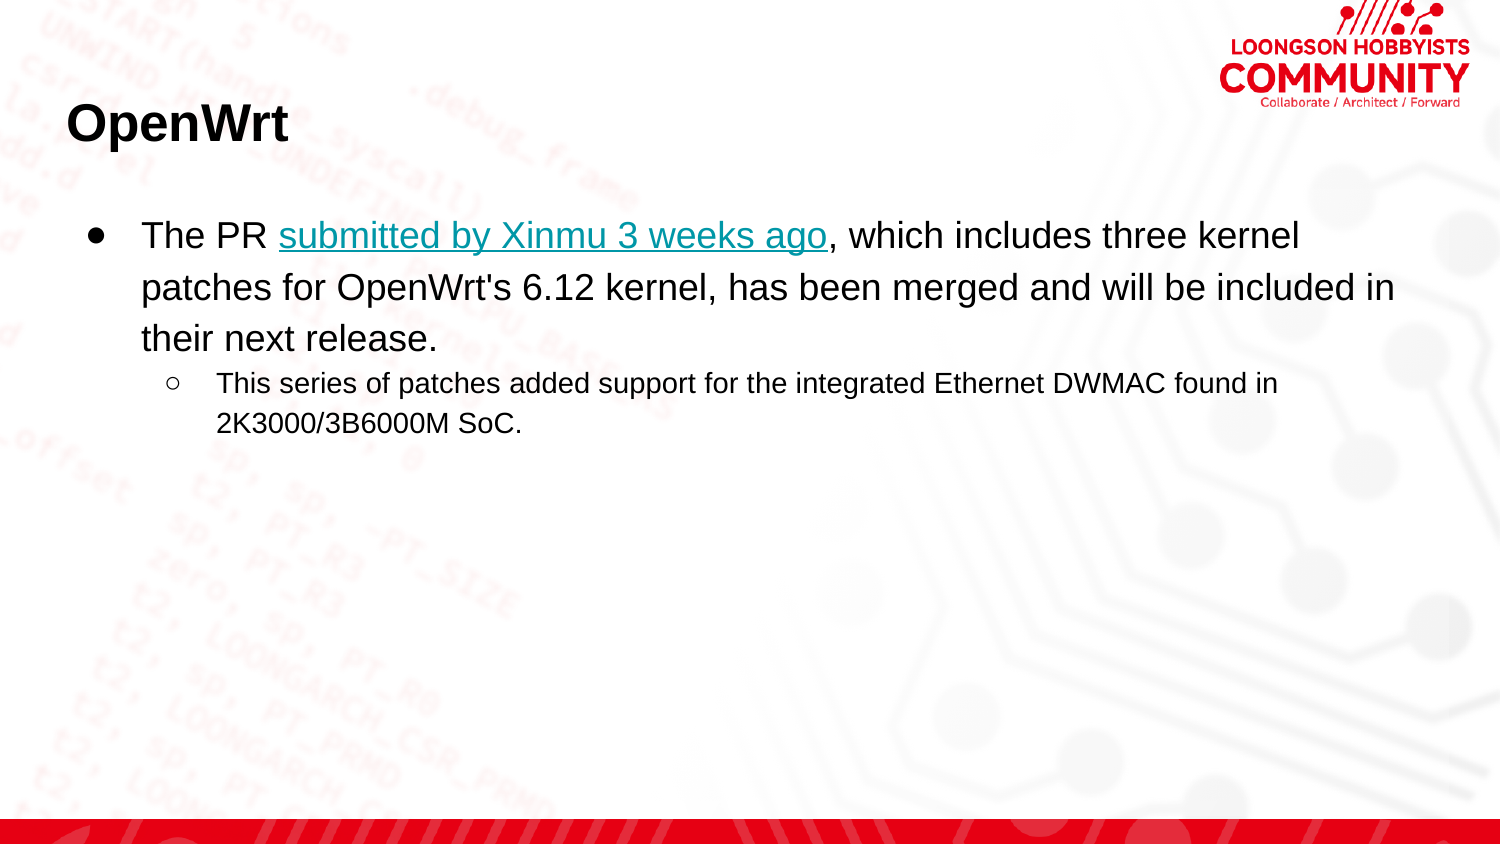

# OpenWrt
The PR submitted by Xinmu 3 weeks ago, which includes three kernel patches for OpenWrt's 6.12 kernel, has been merged and will be included in their next release.
This series of patches added support for the integrated Ethernet DWMAC found in 2K3000/3B6000M SoC.